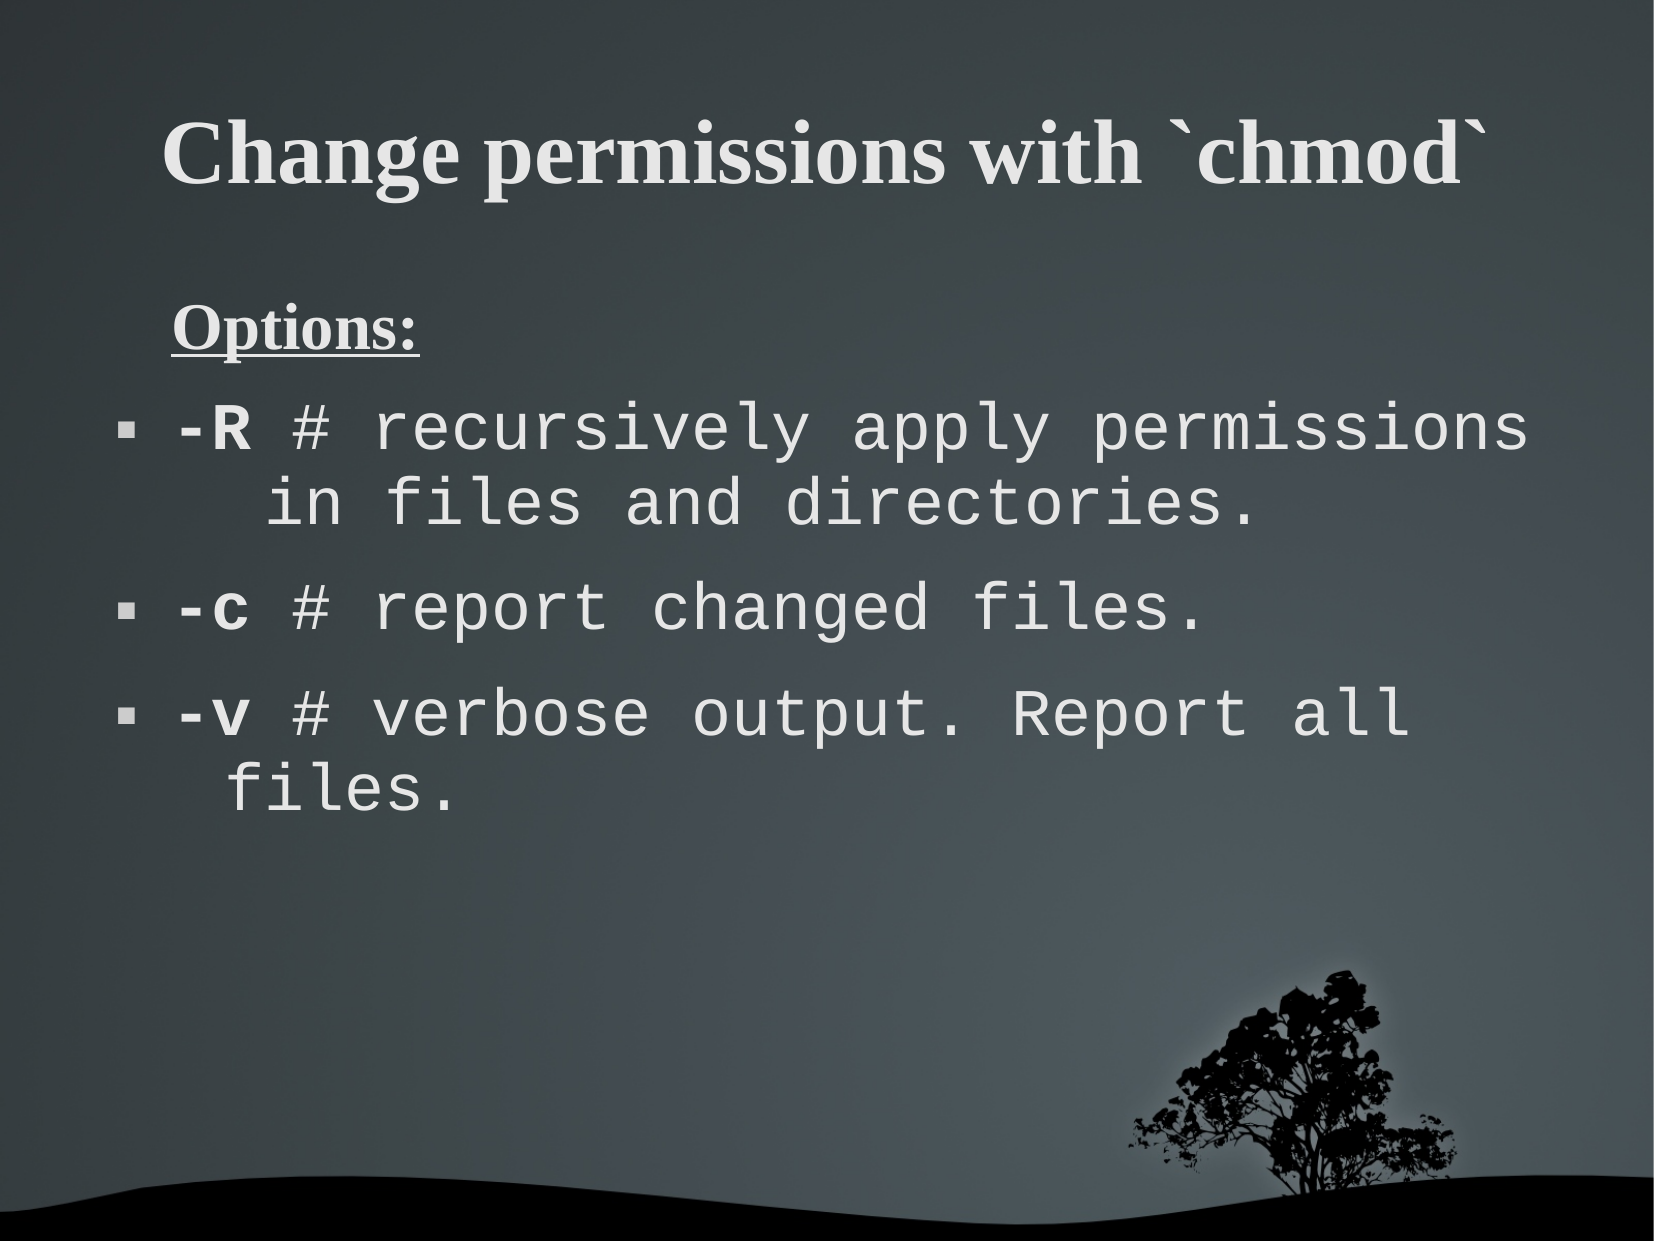

Change permissions with `chmod`
# Options:
-R # recursively apply permissions in files and directories.
-c # report changed files.
-v # verbose output. Report all files.